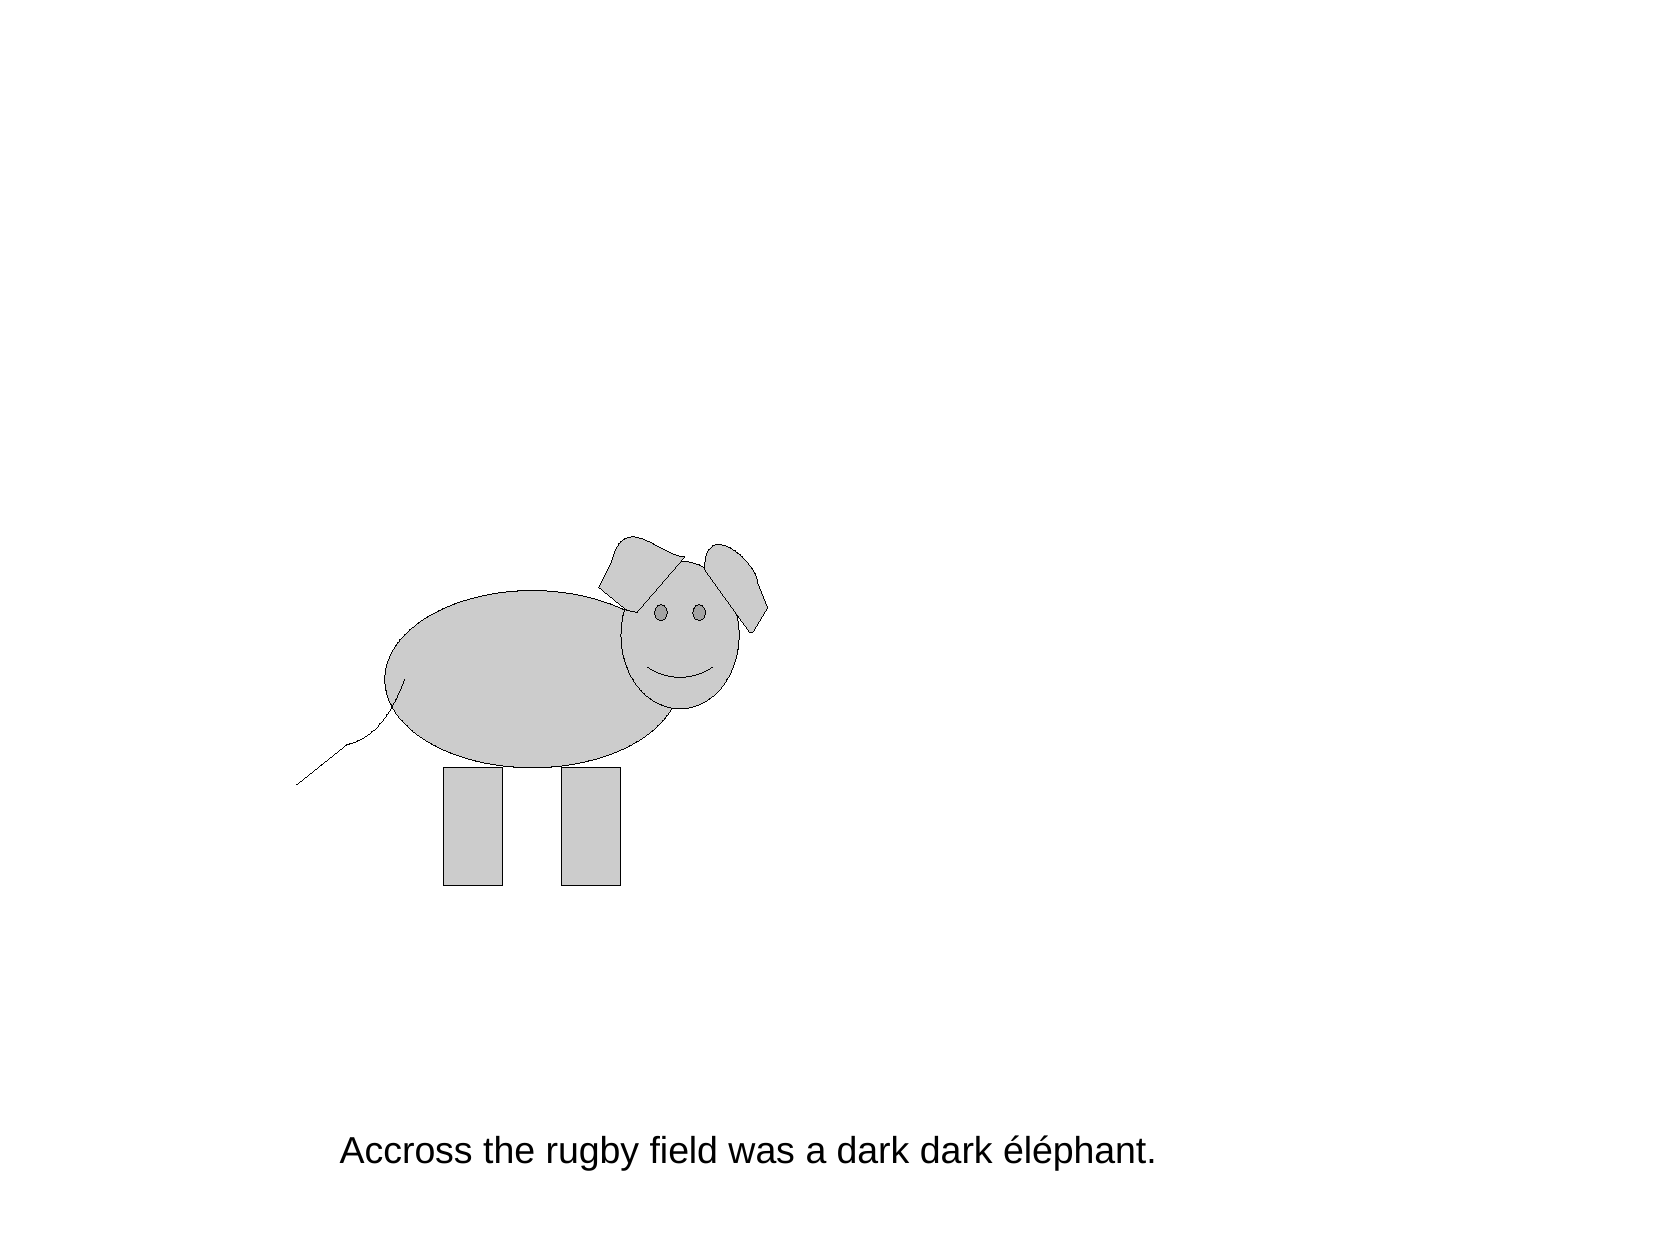

Accross the rugby field was a dark dark éléphant.